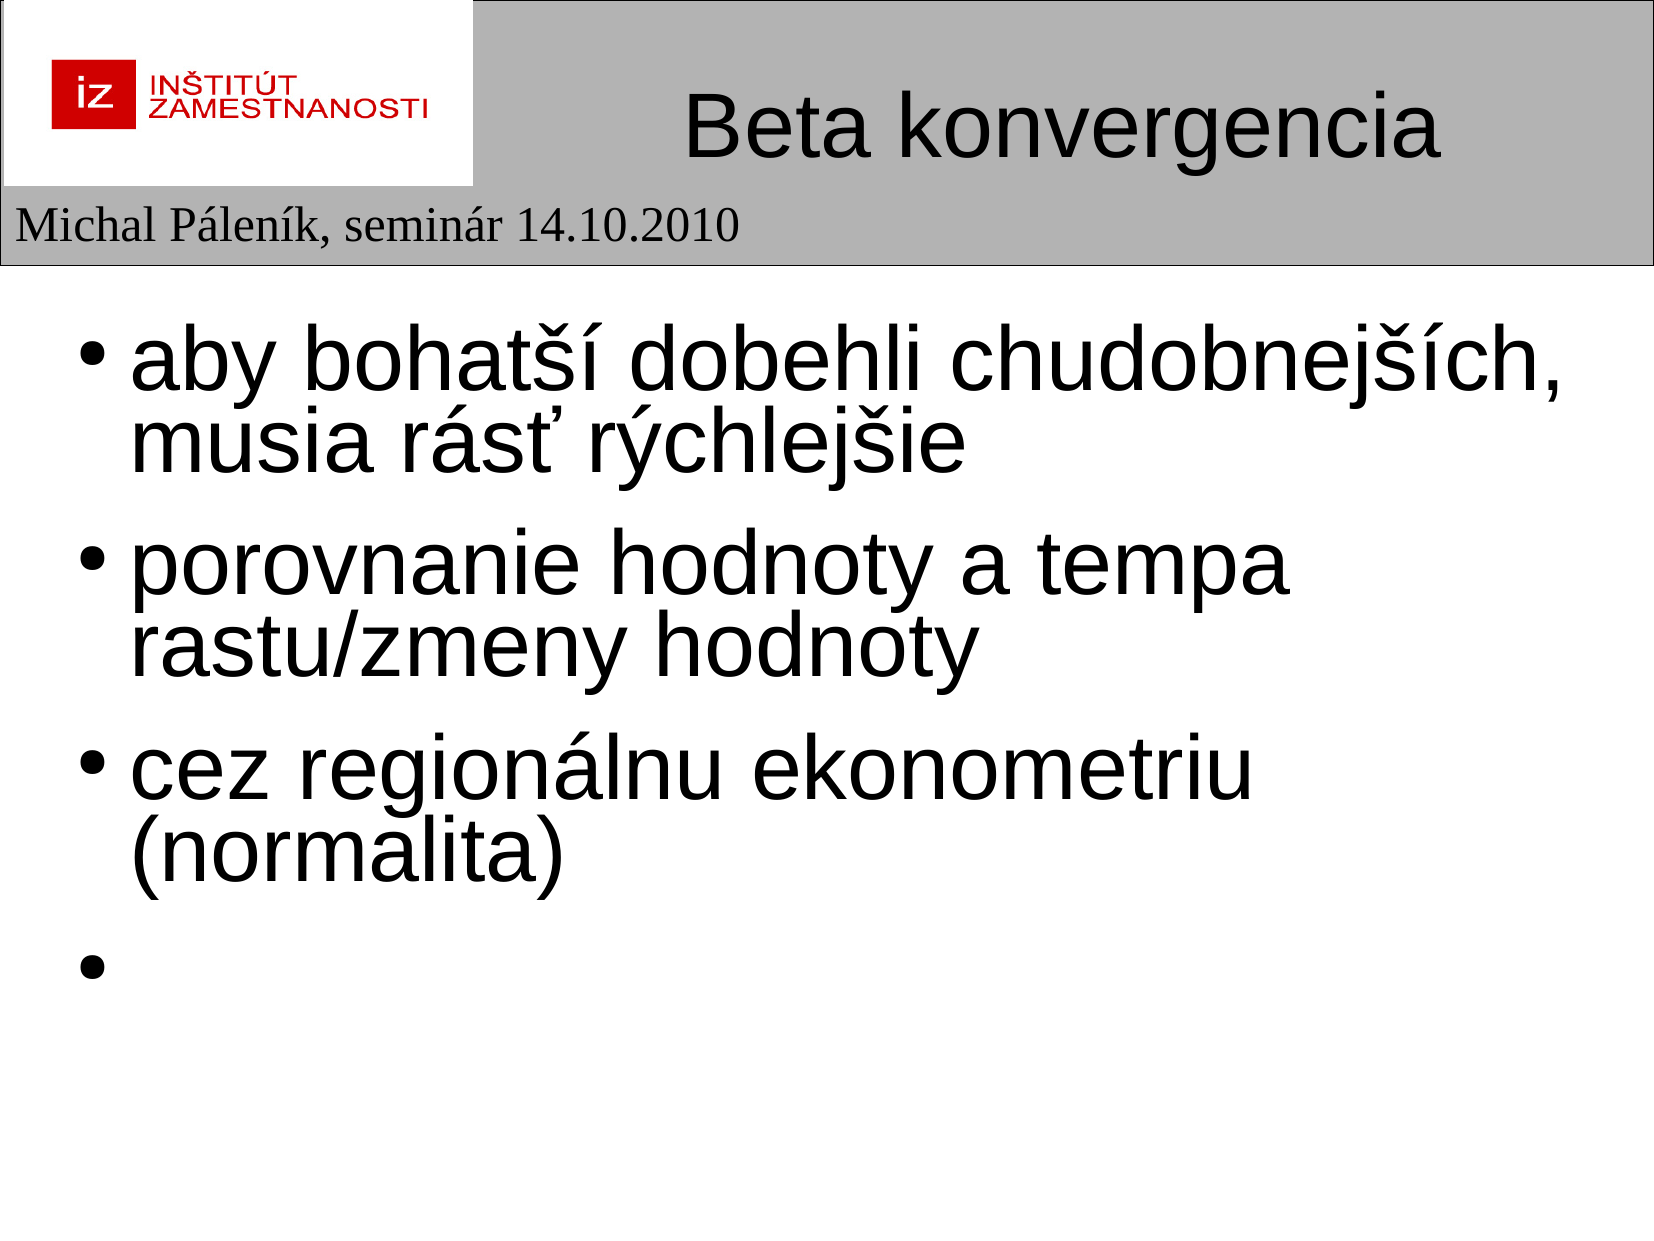

# Beta konvergencia
aby bohatší dobehli chudobnejších, musia rásť rýchlejšie
porovnanie hodnoty a tempa rastu/zmeny hodnoty
cez regionálnu ekonometriu (normalita)